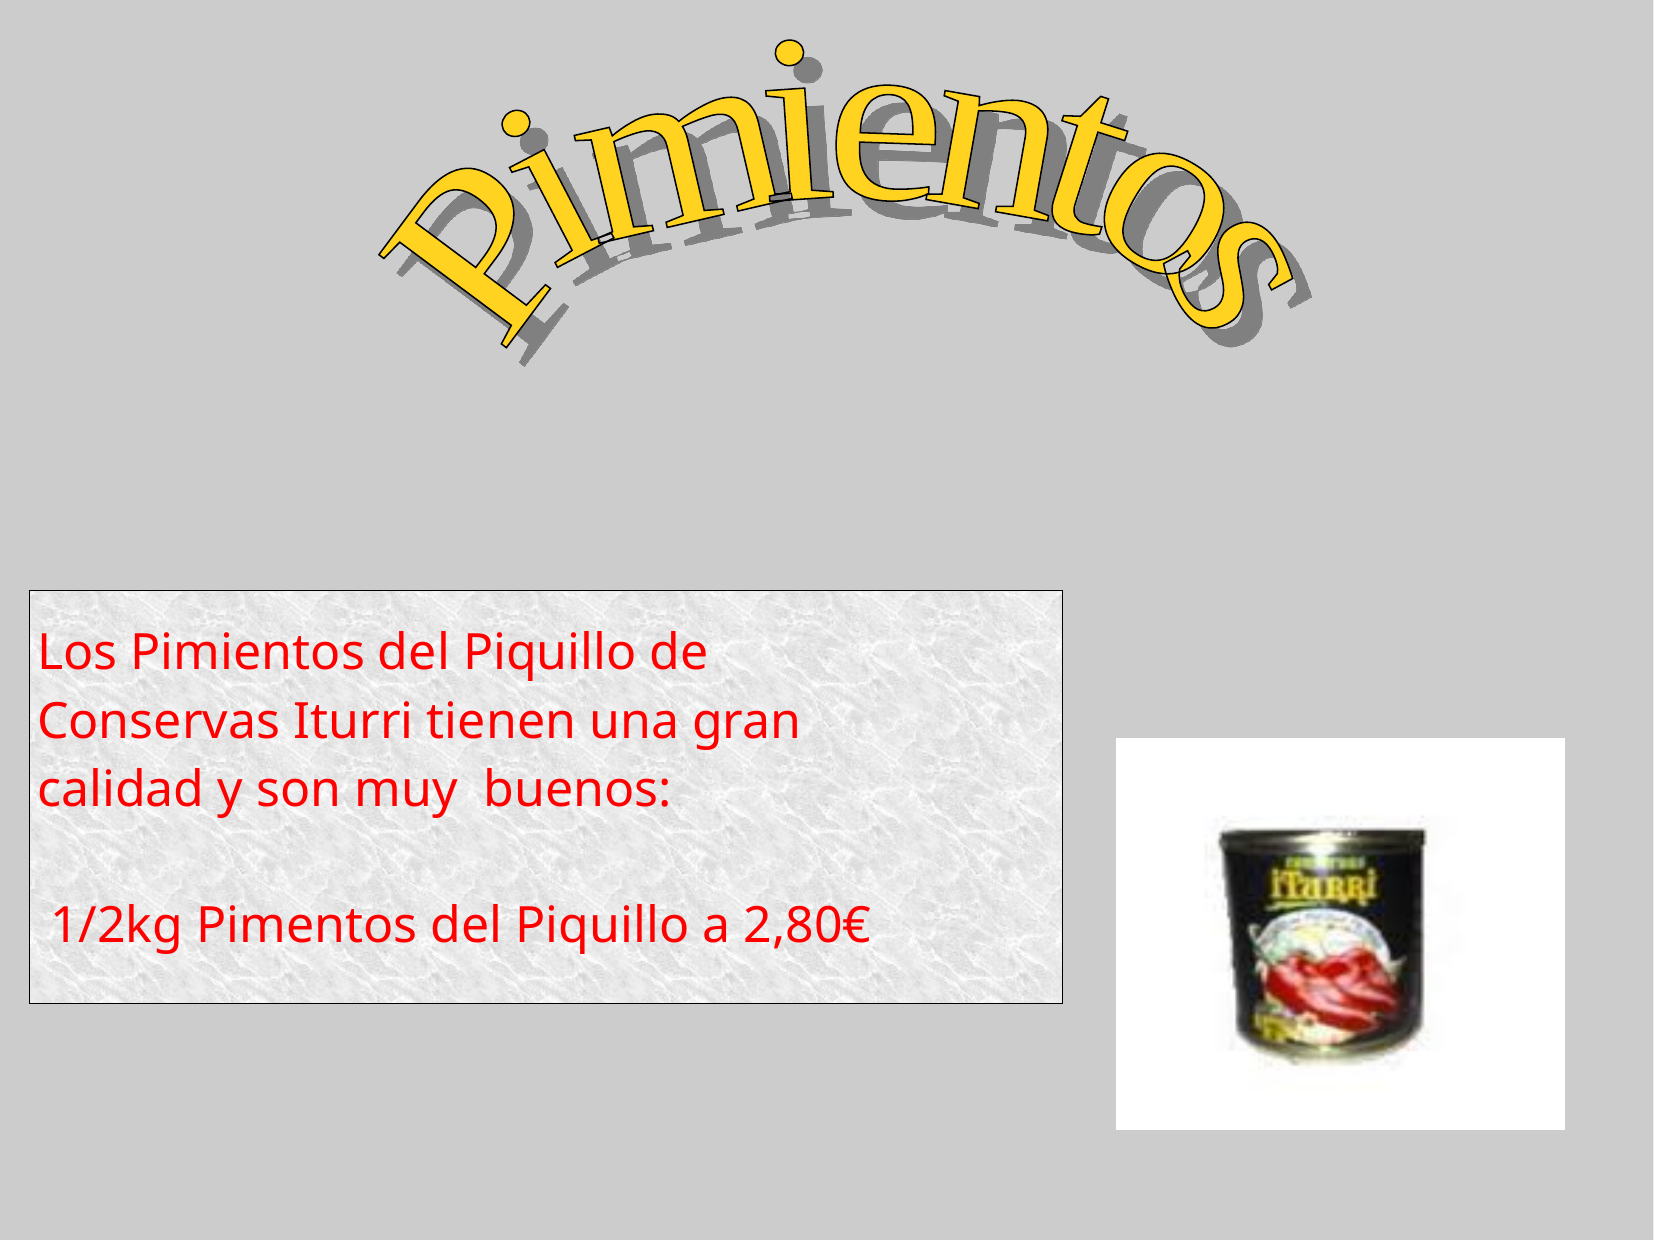

Pimientos
 Los Pimientos del Piquillo de
 Conservas Iturri tienen una gran
 calidad y son muy buenos:
 1/2kg Pimentos del Piquillo a 2,80€